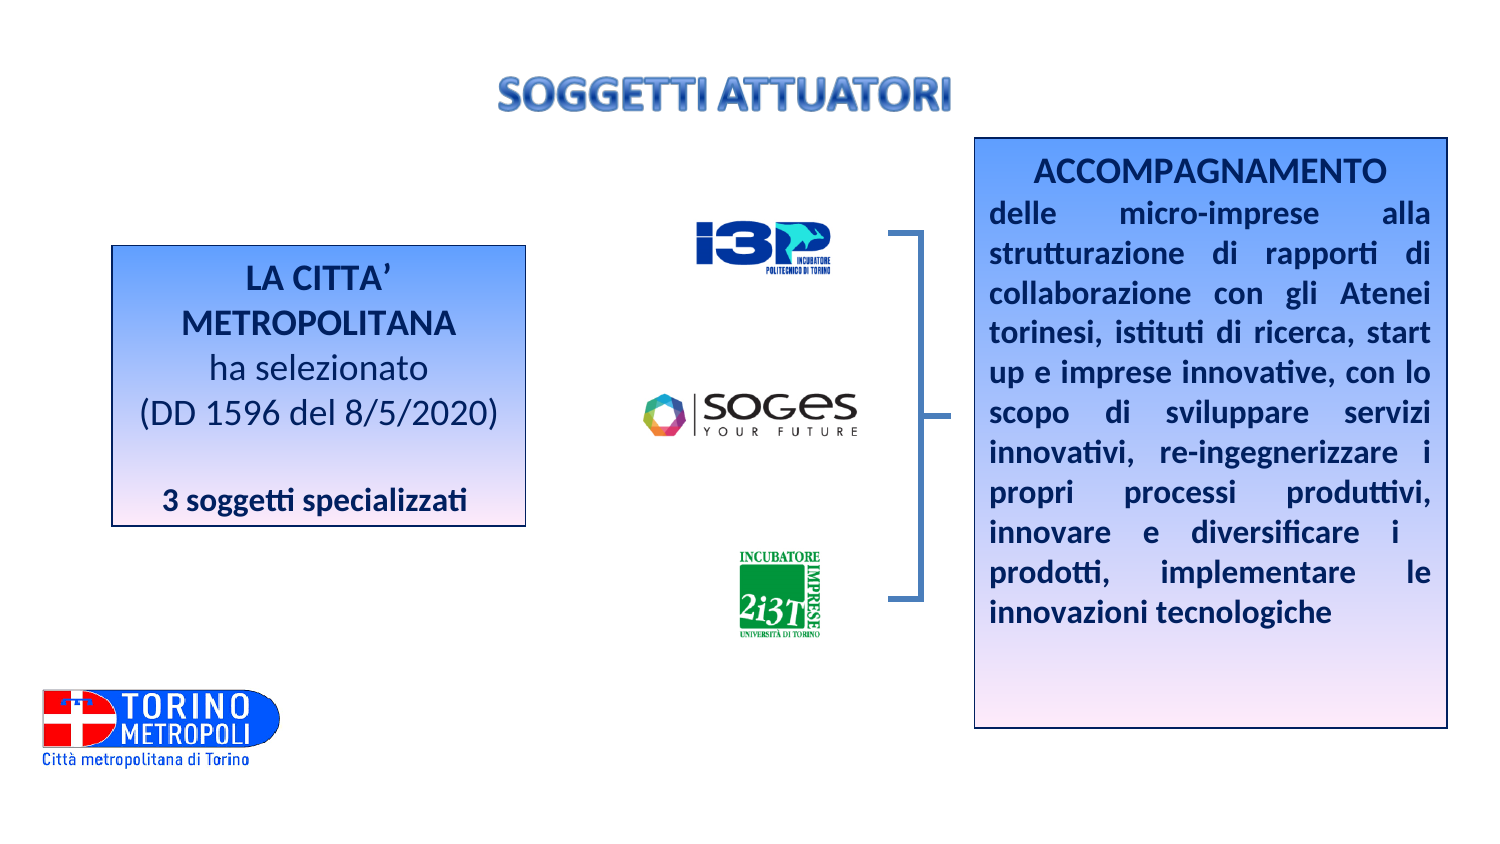

ACCOMPAGNAMENTO
delle micro-imprese alla strutturazione di rapporti di collaborazione con gli Atenei torinesi, istituti di ricerca, start up e imprese innovative, con lo scopo di sviluppare servizi innovativi, re-ingegnerizzare i propri processi produttivi, innovare e diversificare i prodotti, implementare le innovazioni tecnologiche
LA CITTA’ METROPOLITANA
ha selezionato
(DD 1596 del 8/5/2020)
3 soggetti specializzati